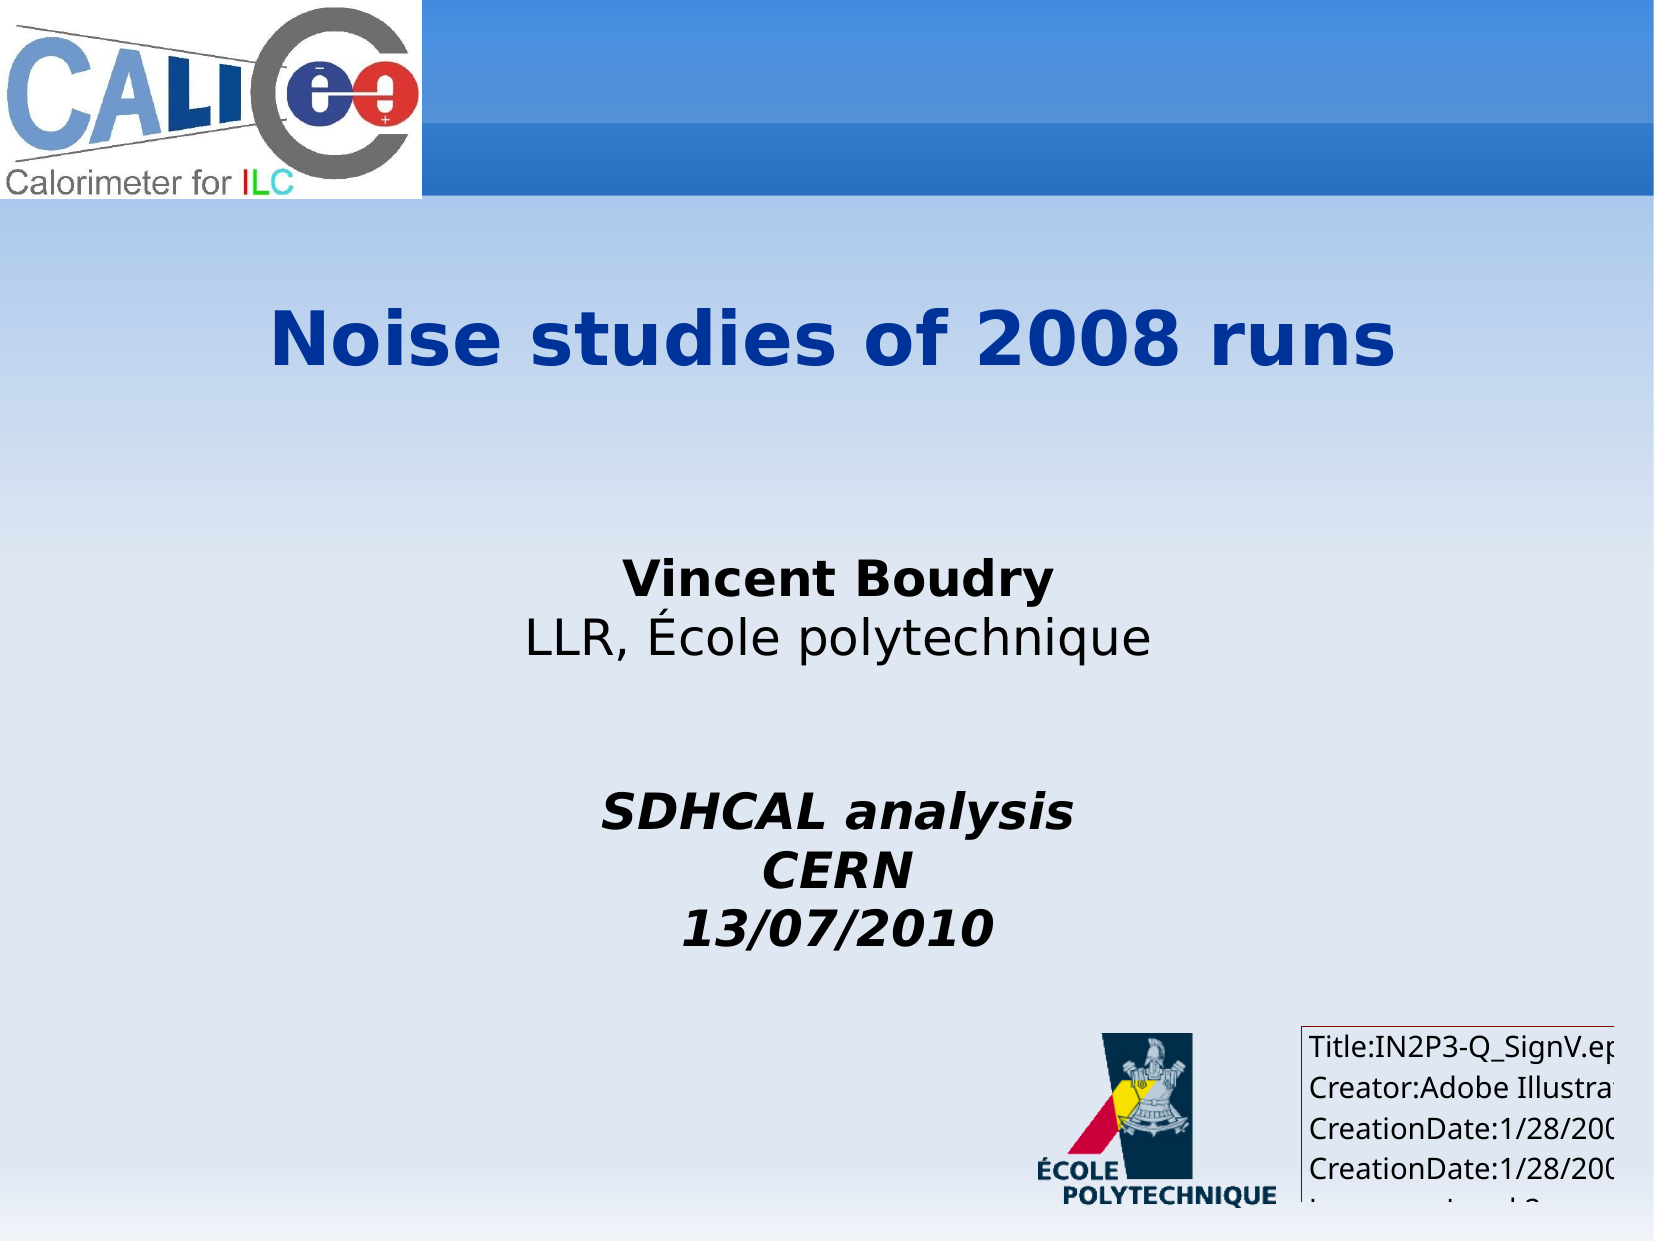

Noise studies of 2008 runs
# Vincent Boudry
LLR, École polytechnique
SDHCAL analysis
CERN
13/07/2010